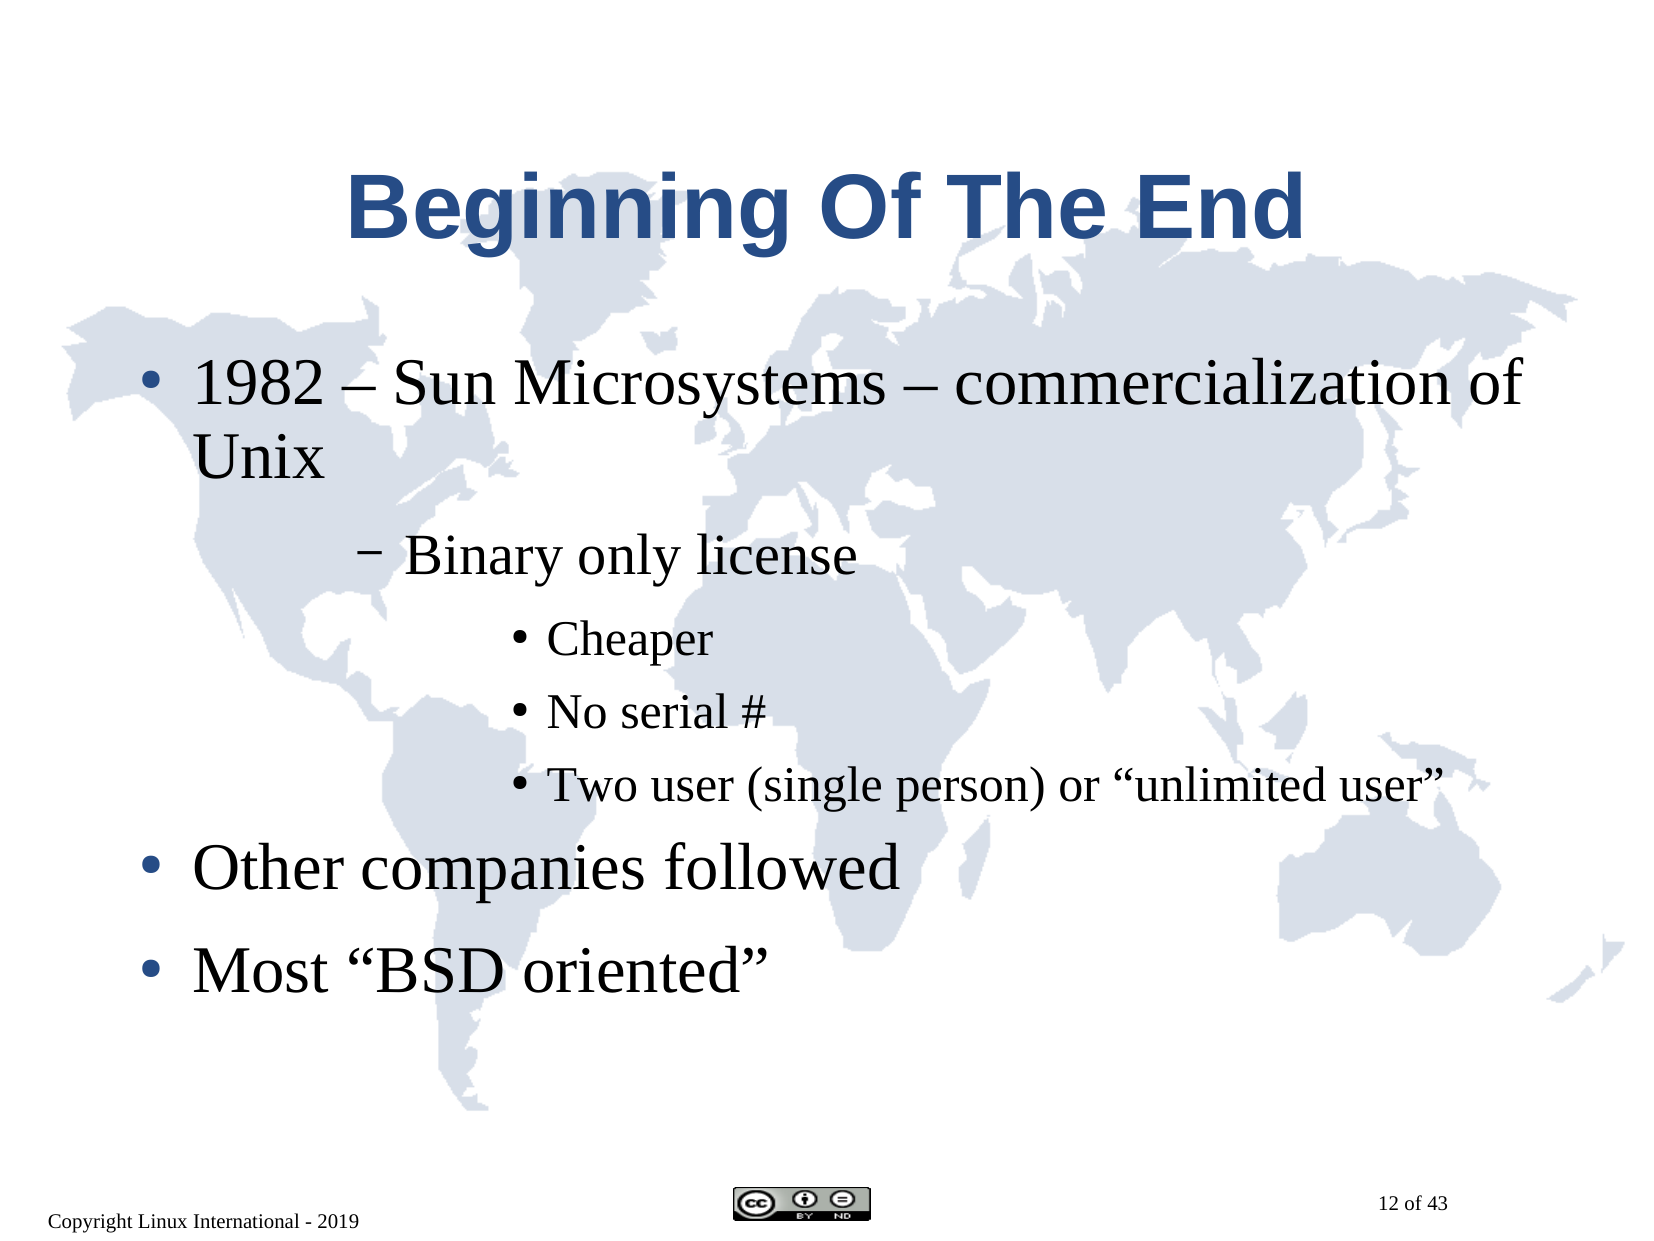

# Beginning Of The End
1982 – Sun Microsystems – commercialization of Unix
Binary only license
Cheaper
No serial #
Two user (single person) or “unlimited user”
Other companies followed
Most “BSD oriented”